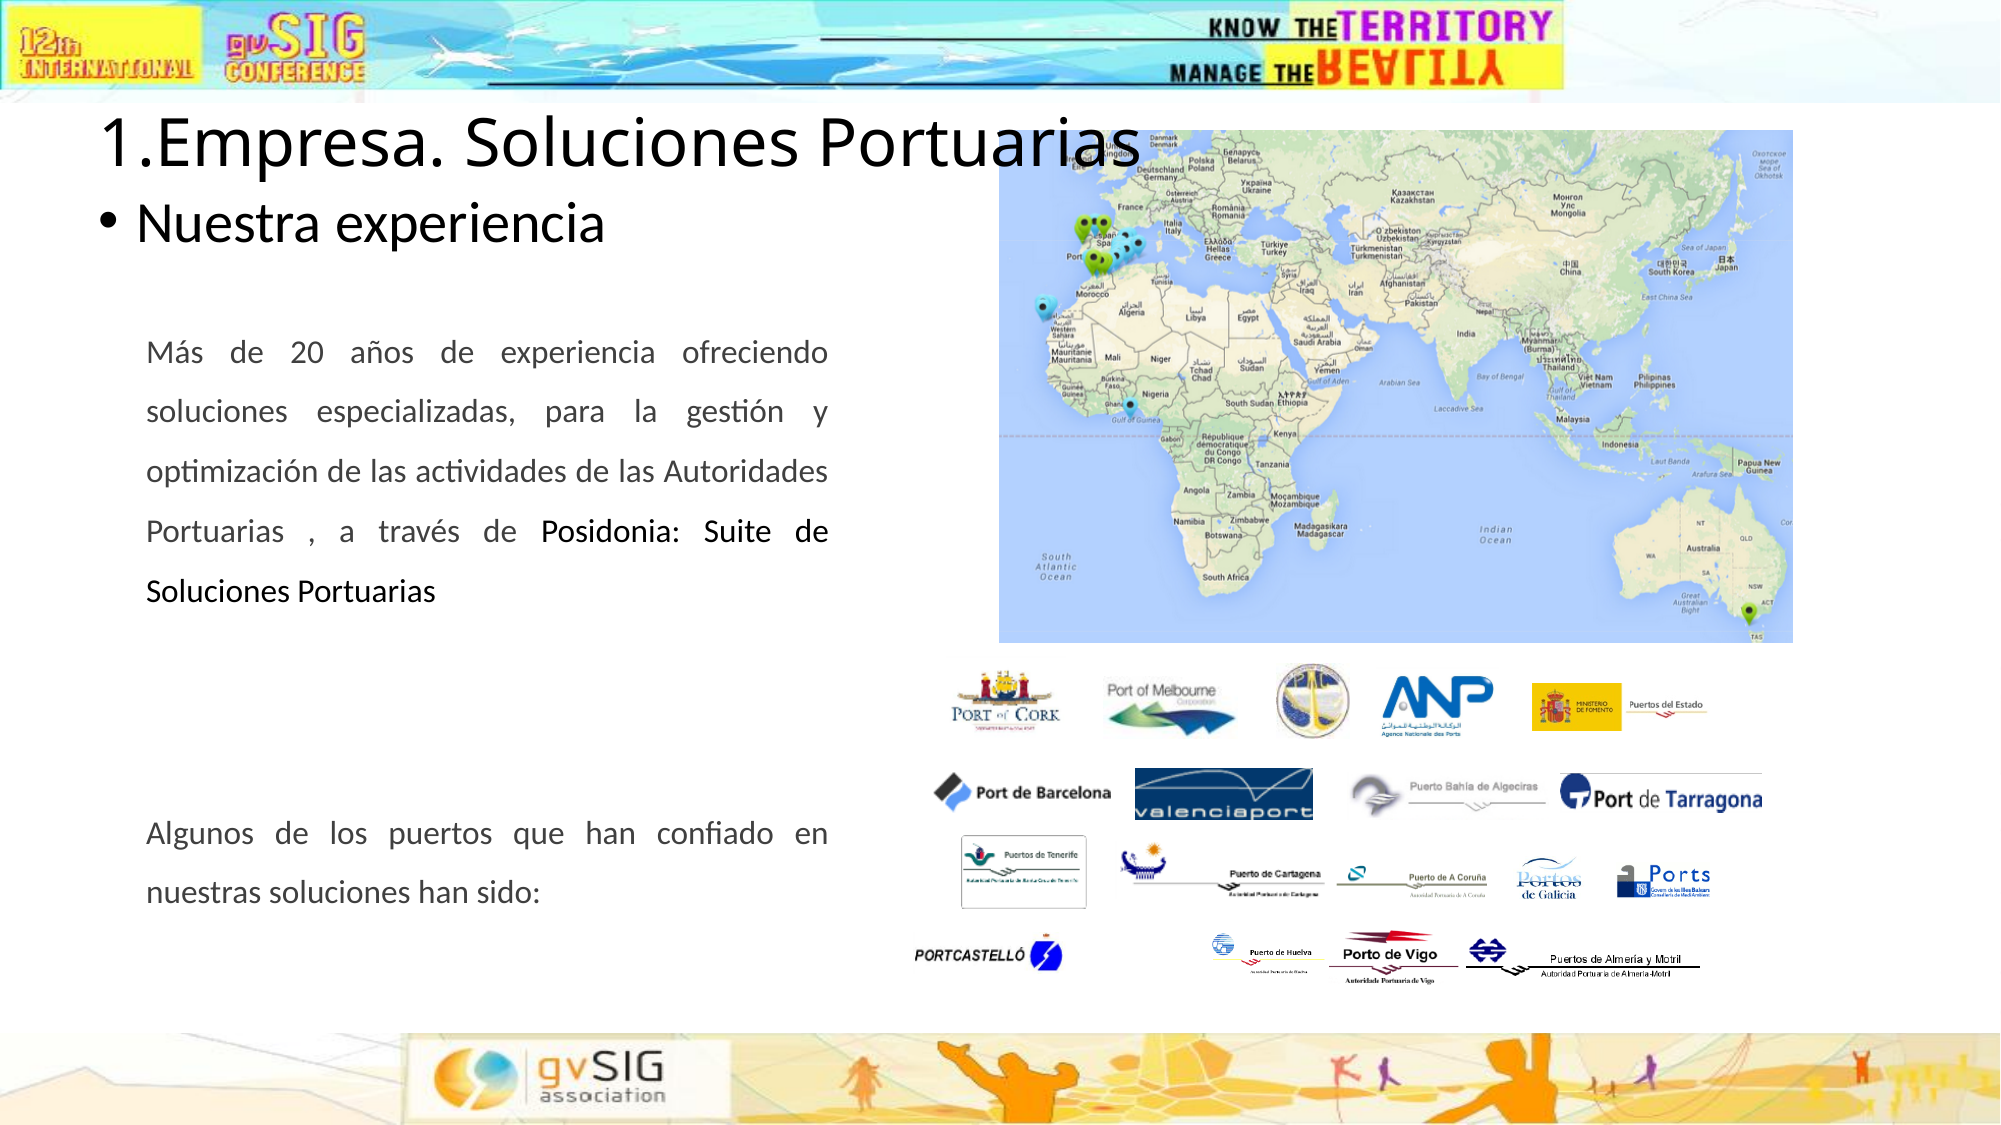

# 1.Empresa. Soluciones Portuarias
Nuestra experiencia
Más de 20 años de experiencia ofreciendo soluciones especializadas, para la gestión y optimización de las actividades de las Autoridades Portuarias , a través de Posidonia: Suite de Soluciones Portuarias
Algunos de los puertos que han confiado en nuestras soluciones han sido: